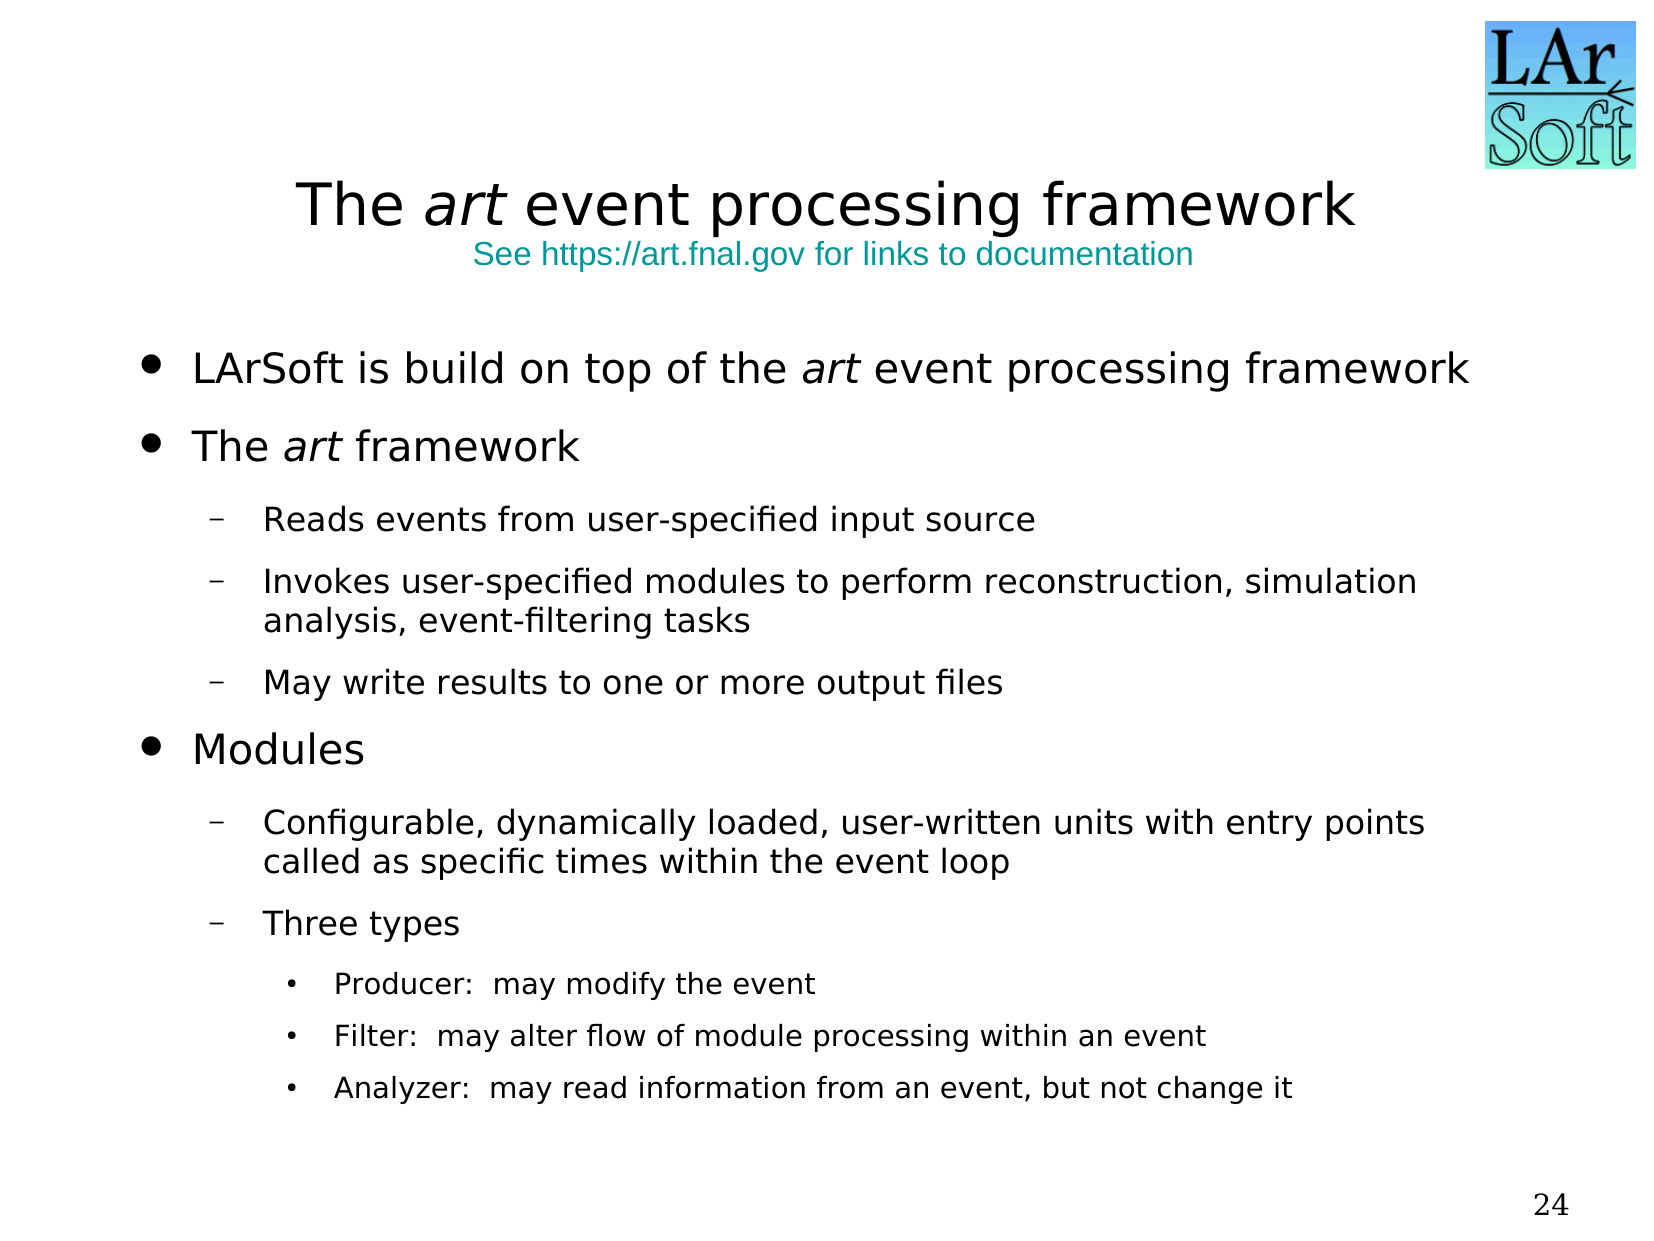

# The art event processing framework
See https://art.fnal.gov for links to documentation
LArSoft is build on top of the art event processing framework
The art framework
Reads events from user-specified input source
Invokes user-specified modules to perform reconstruction, simulation analysis, event-filtering tasks
May write results to one or more output files
Modules
Configurable, dynamically loaded, user-written units with entry points called as specific times within the event loop
Three types
Producer: may modify the event
Filter: may alter flow of module processing within an event
Analyzer: may read information from an event, but not change it
24